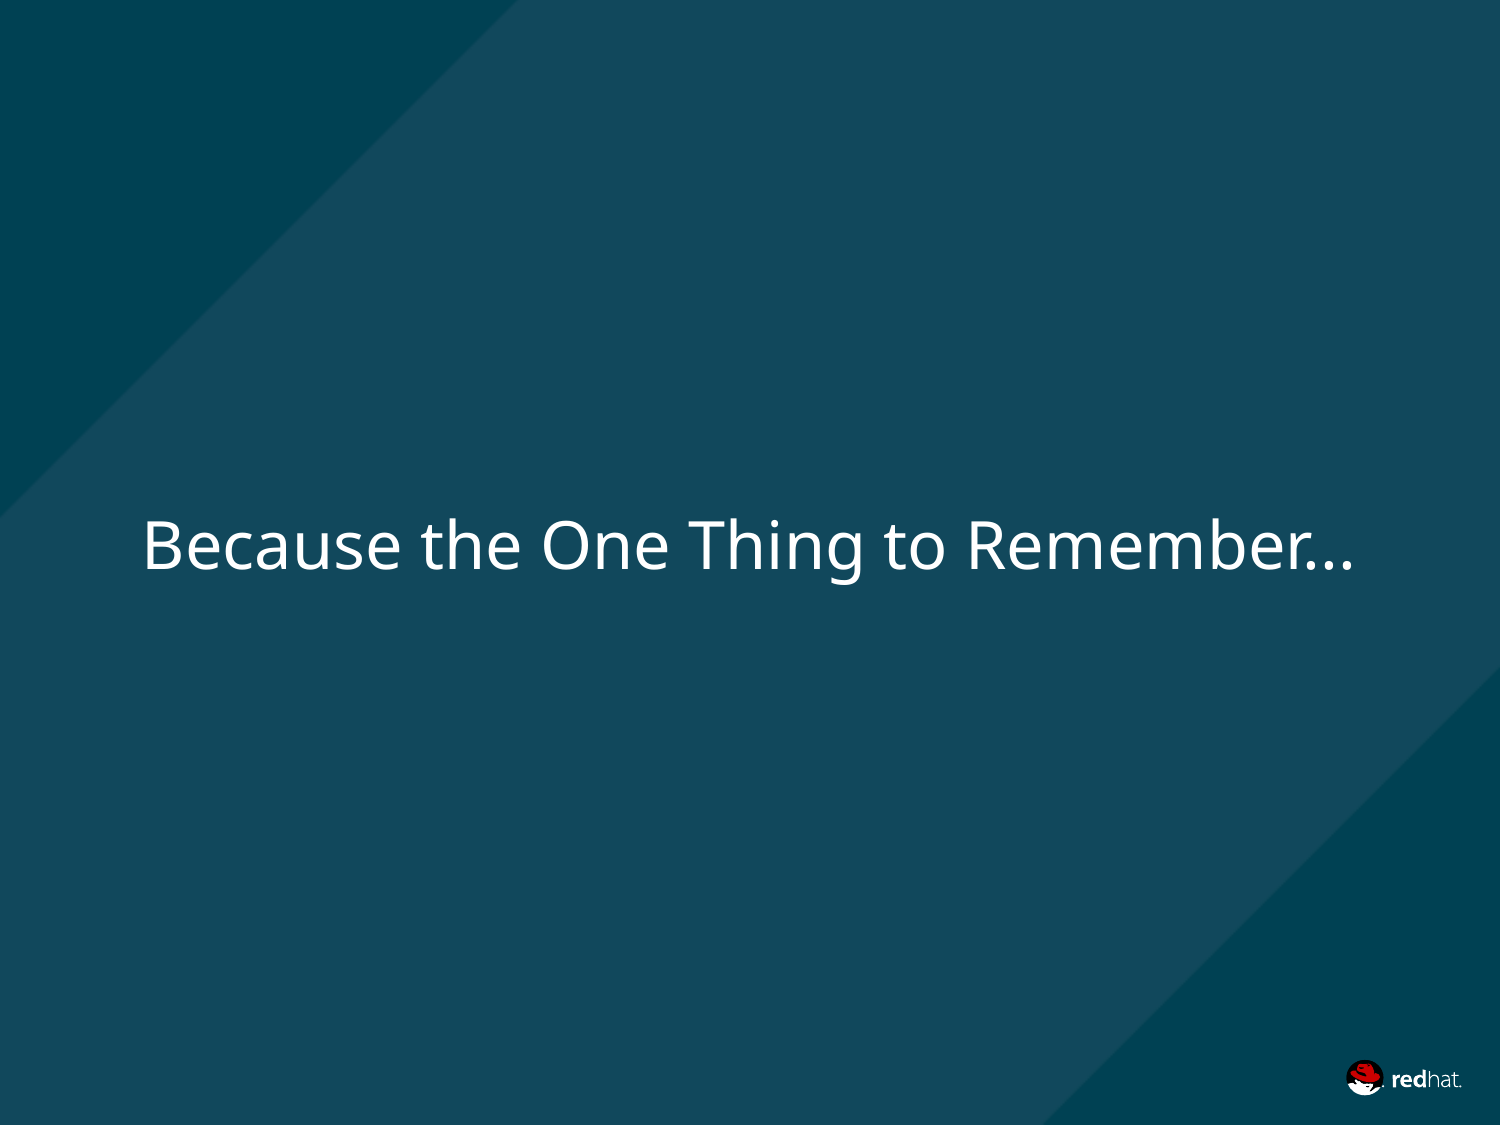

# Because the One Thing to Remember...
FOSDEM 2017